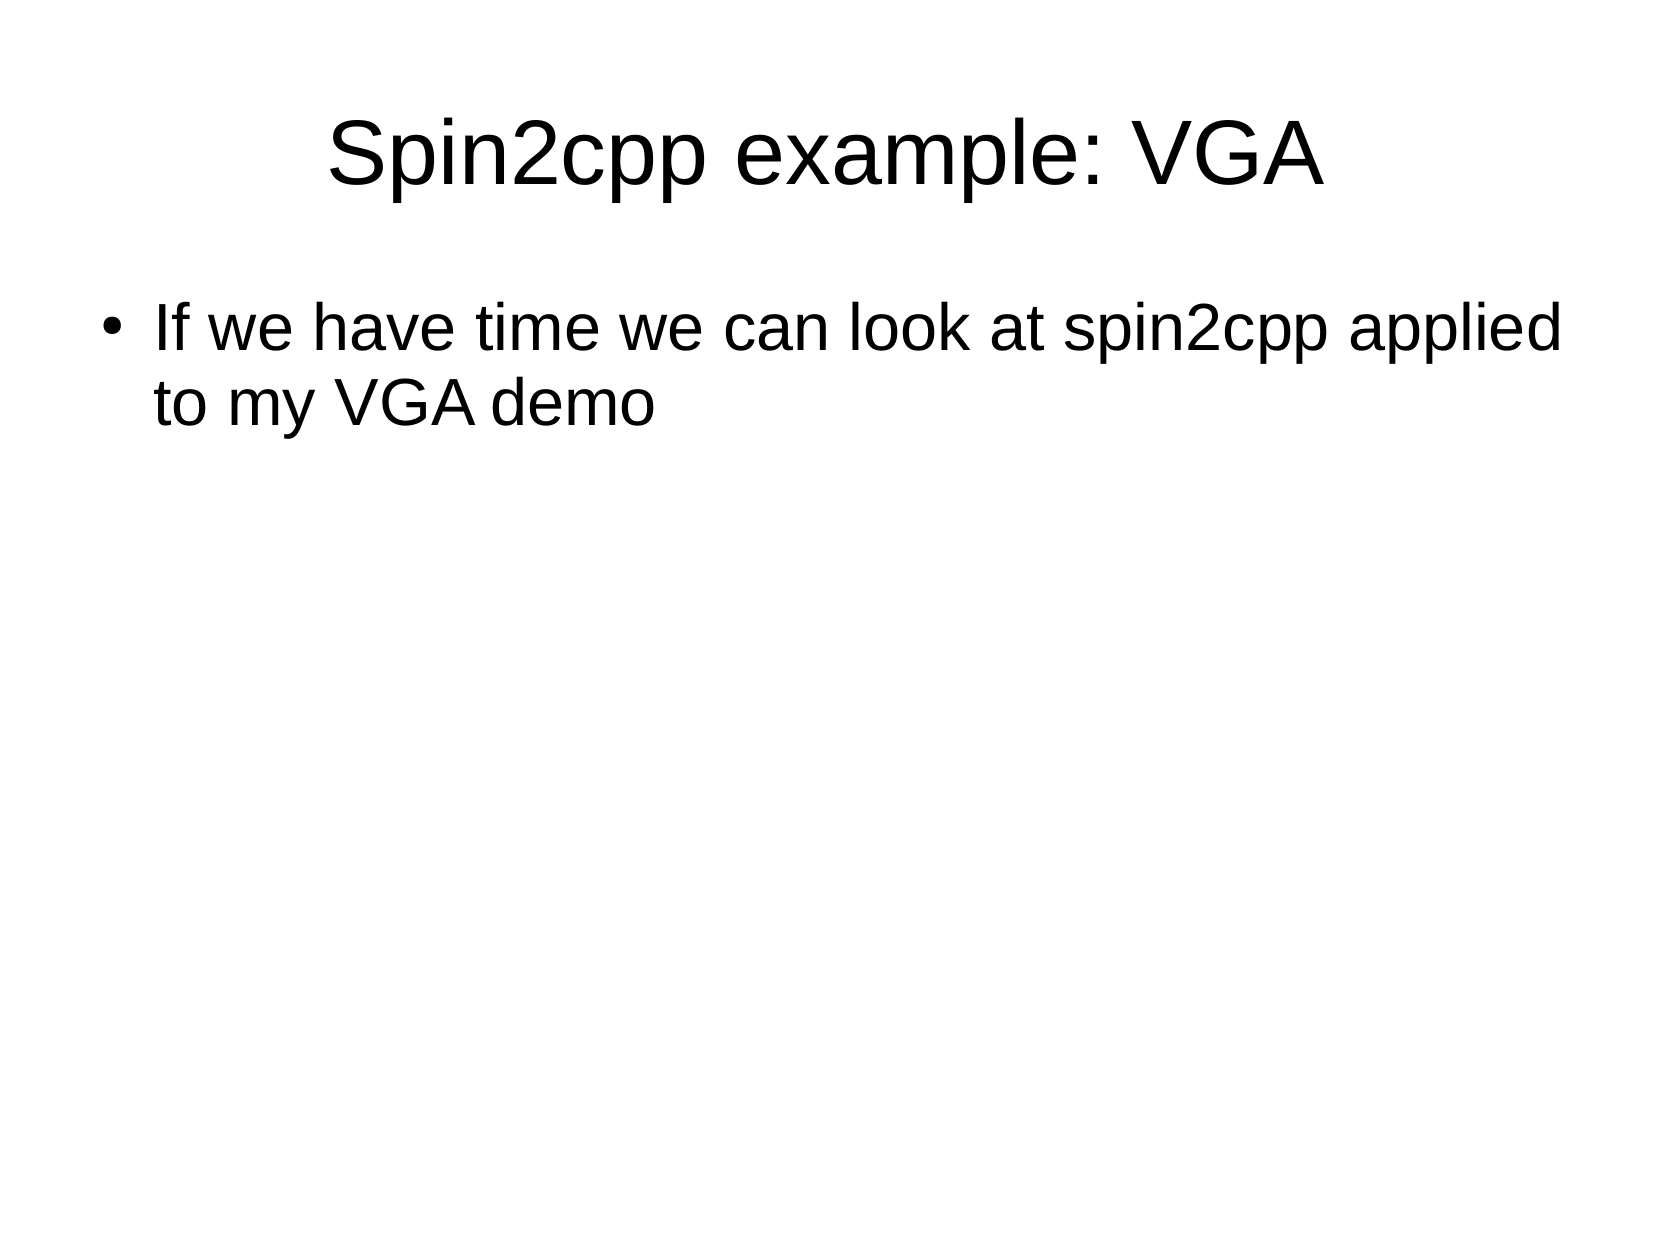

# Spin2cpp example: VGA
If we have time we can look at spin2cpp applied to my VGA demo